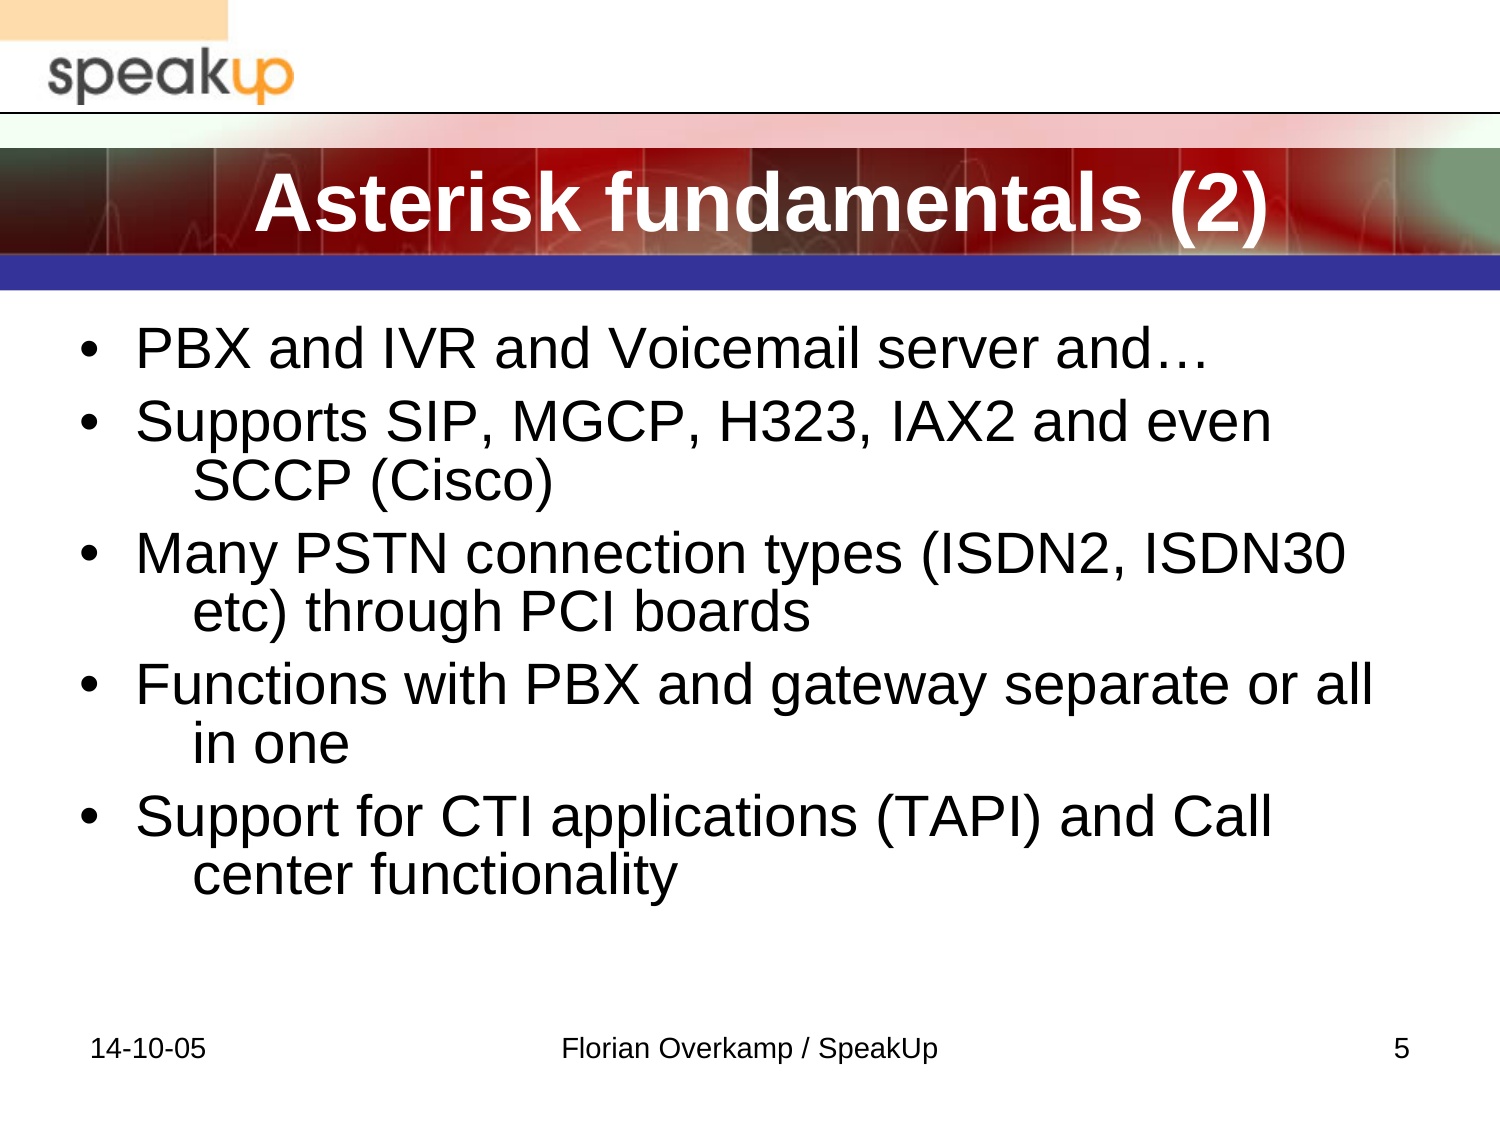

# Asterisk fundamentals (2)
PBX and IVR and Voicemail server and…
Supports SIP, MGCP, H323, IAX2 and even SCCP (Cisco)
Many PSTN connection types (ISDN2, ISDN30 etc) through PCI boards
Functions with PBX and gateway separate or all in one
Support for CTI applications (TAPI) and Call center functionality
Florian Overkamp / SpeakUp
5